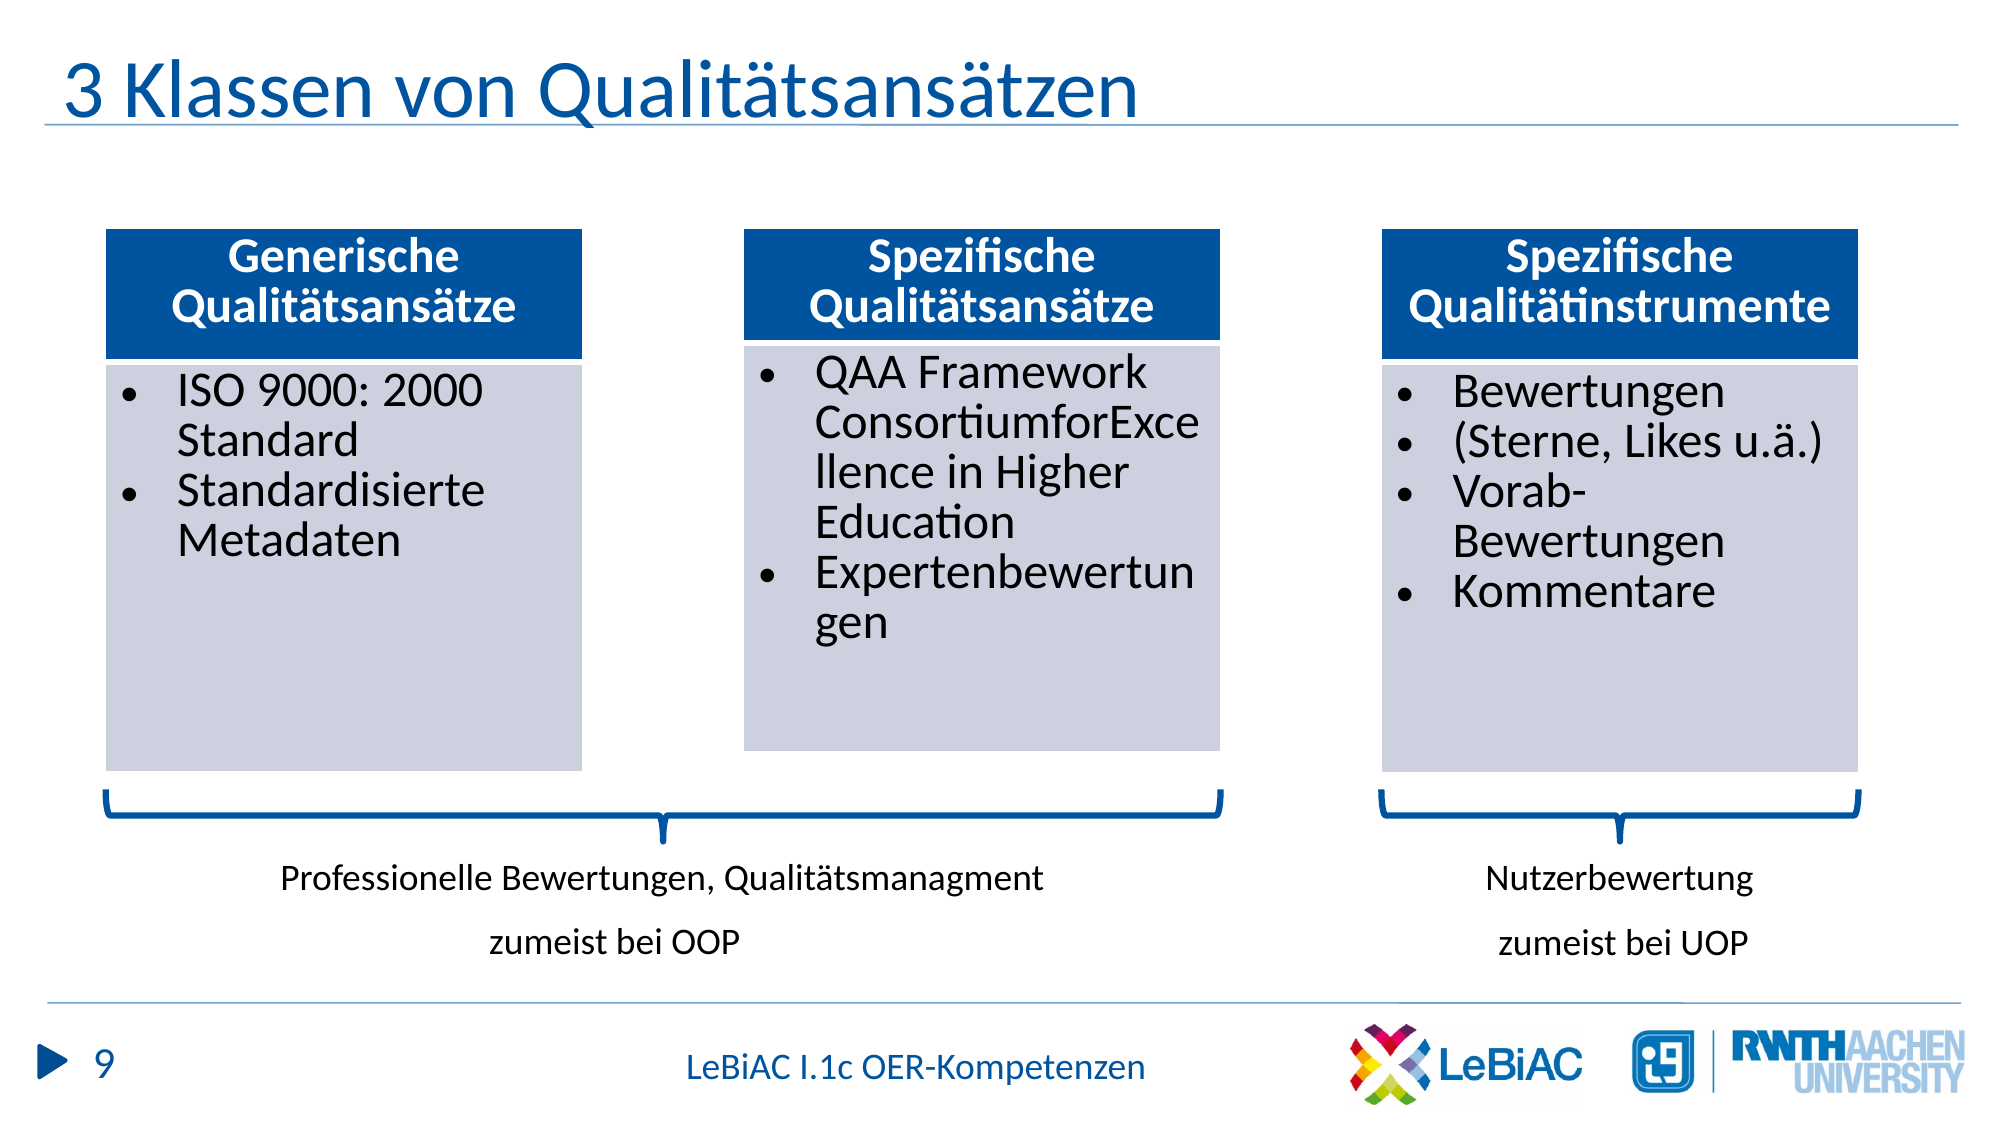

# 3 Klassen von Qualitätsansätzen
| Generische Qualitätsansätze |
| --- |
| ISO 9000: 2000 Standard Standardisierte Metadaten |
| Spezifische Qualitätsansätze |
| --- |
| QAA Framework ConsortiumforExcellence in Higher Education Expertenbewertungen |
| Spezifische Qualitätinstrumente |
| --- |
| Bewertungen (Sterne, Likes u.ä.) Vorab-Bewertungen Kommentare |
Professionelle Bewertungen, Qualitätsmanagment
Nutzerbewertung
 zumeist bei OOP
 zumeist bei UOP